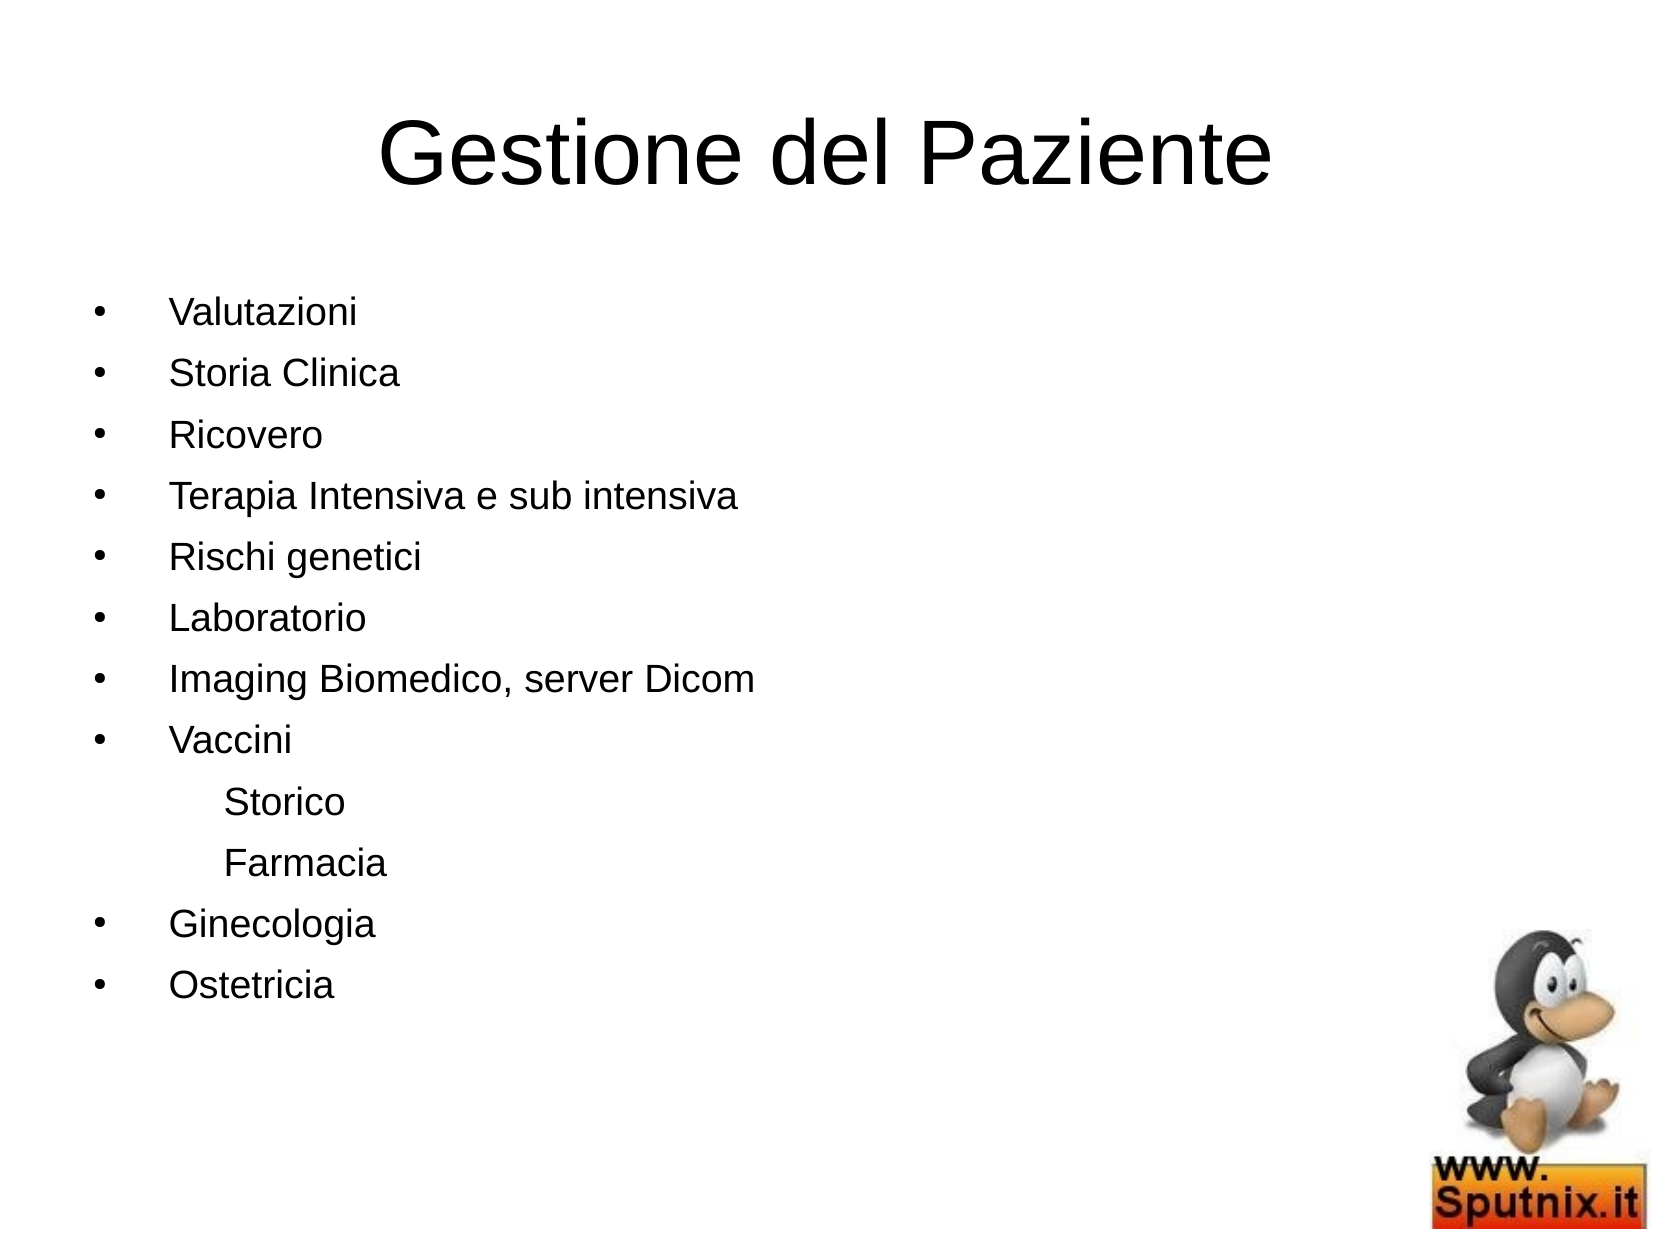

# Gestione del Paziente
 Valutazioni
 Storia Clinica
 Ricovero
 Terapia Intensiva e sub intensiva
 Rischi genetici
 Laboratorio
 Imaging Biomedico, server Dicom
 Vaccini
 Storico
 Farmacia
 Ginecologia
 Ostetricia